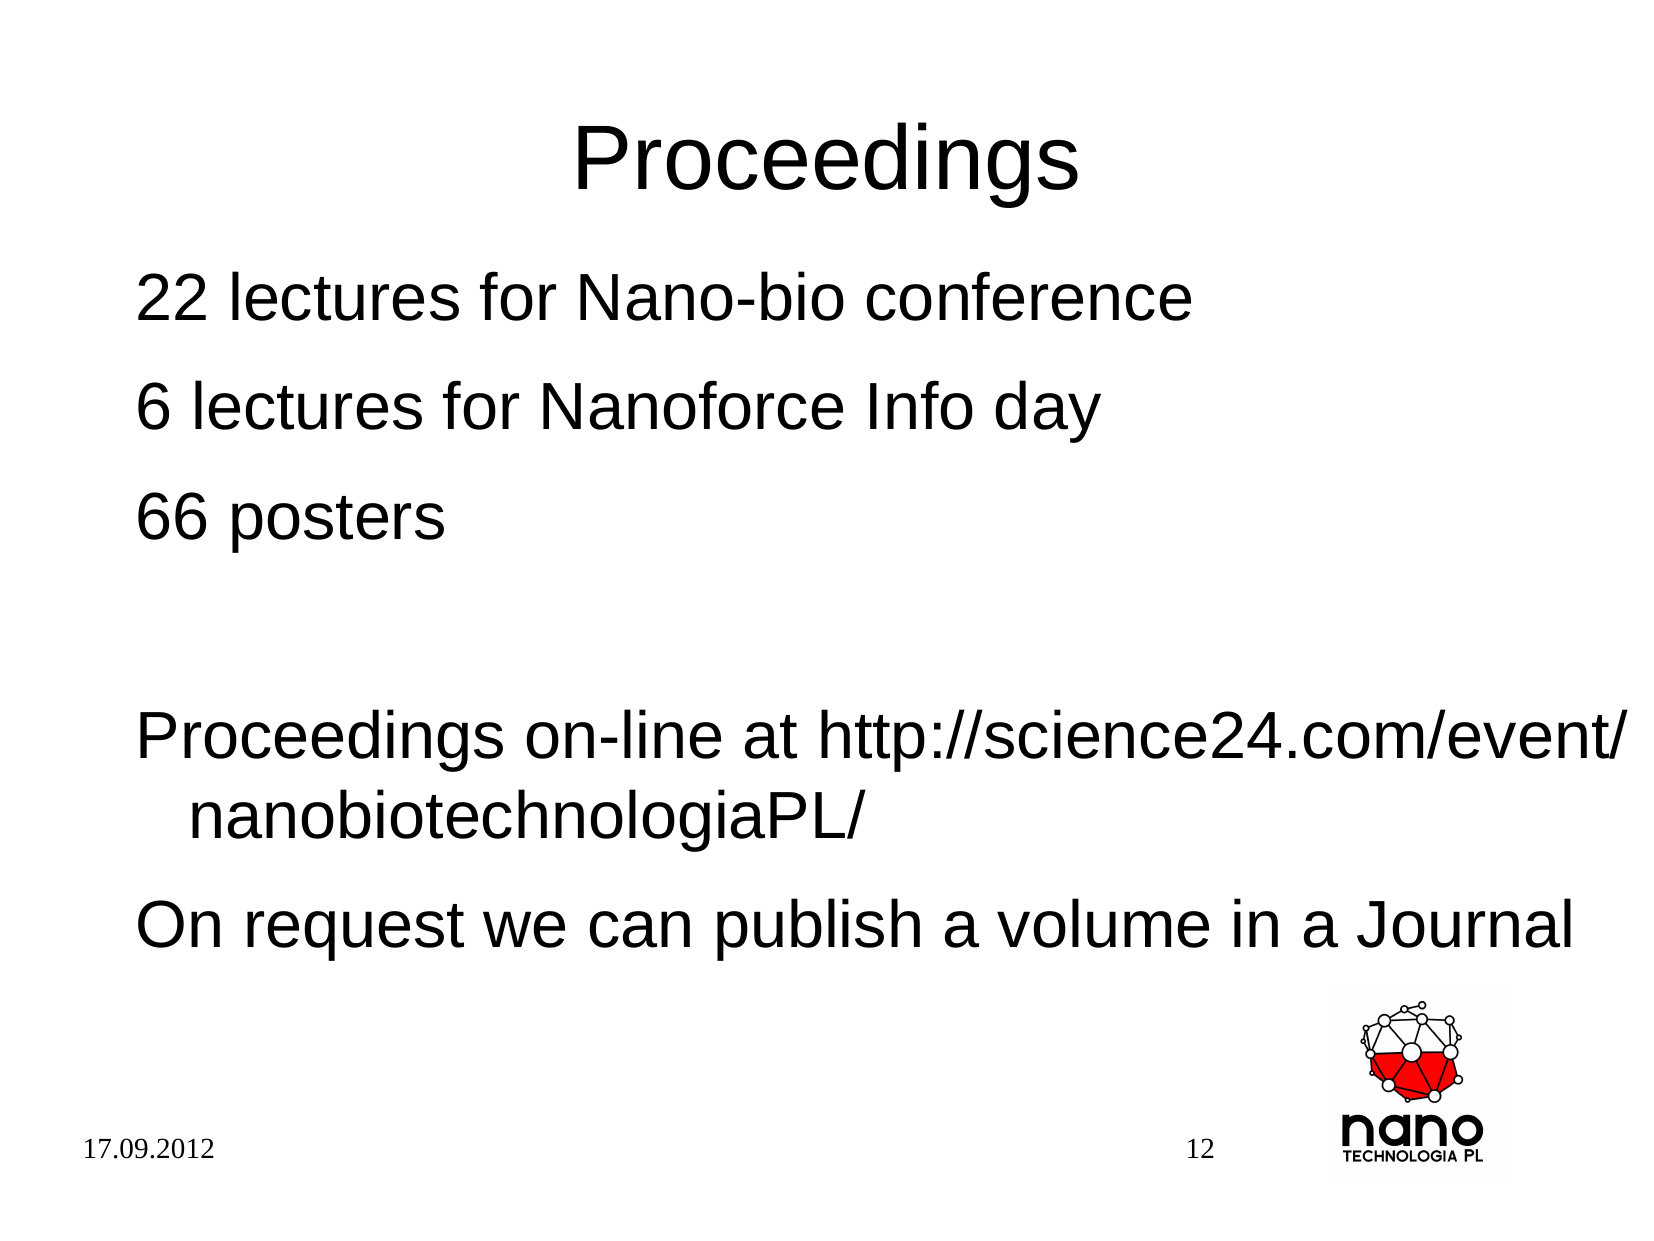

# Proceedings
22 lectures for Nano-bio conference
6 lectures for Nanoforce Info day
66 posters
Proceedings on-line at http://science24.com/event/nanobiotechnologiaPL/
On request we can publish a volume in a Journal
17.09.2012